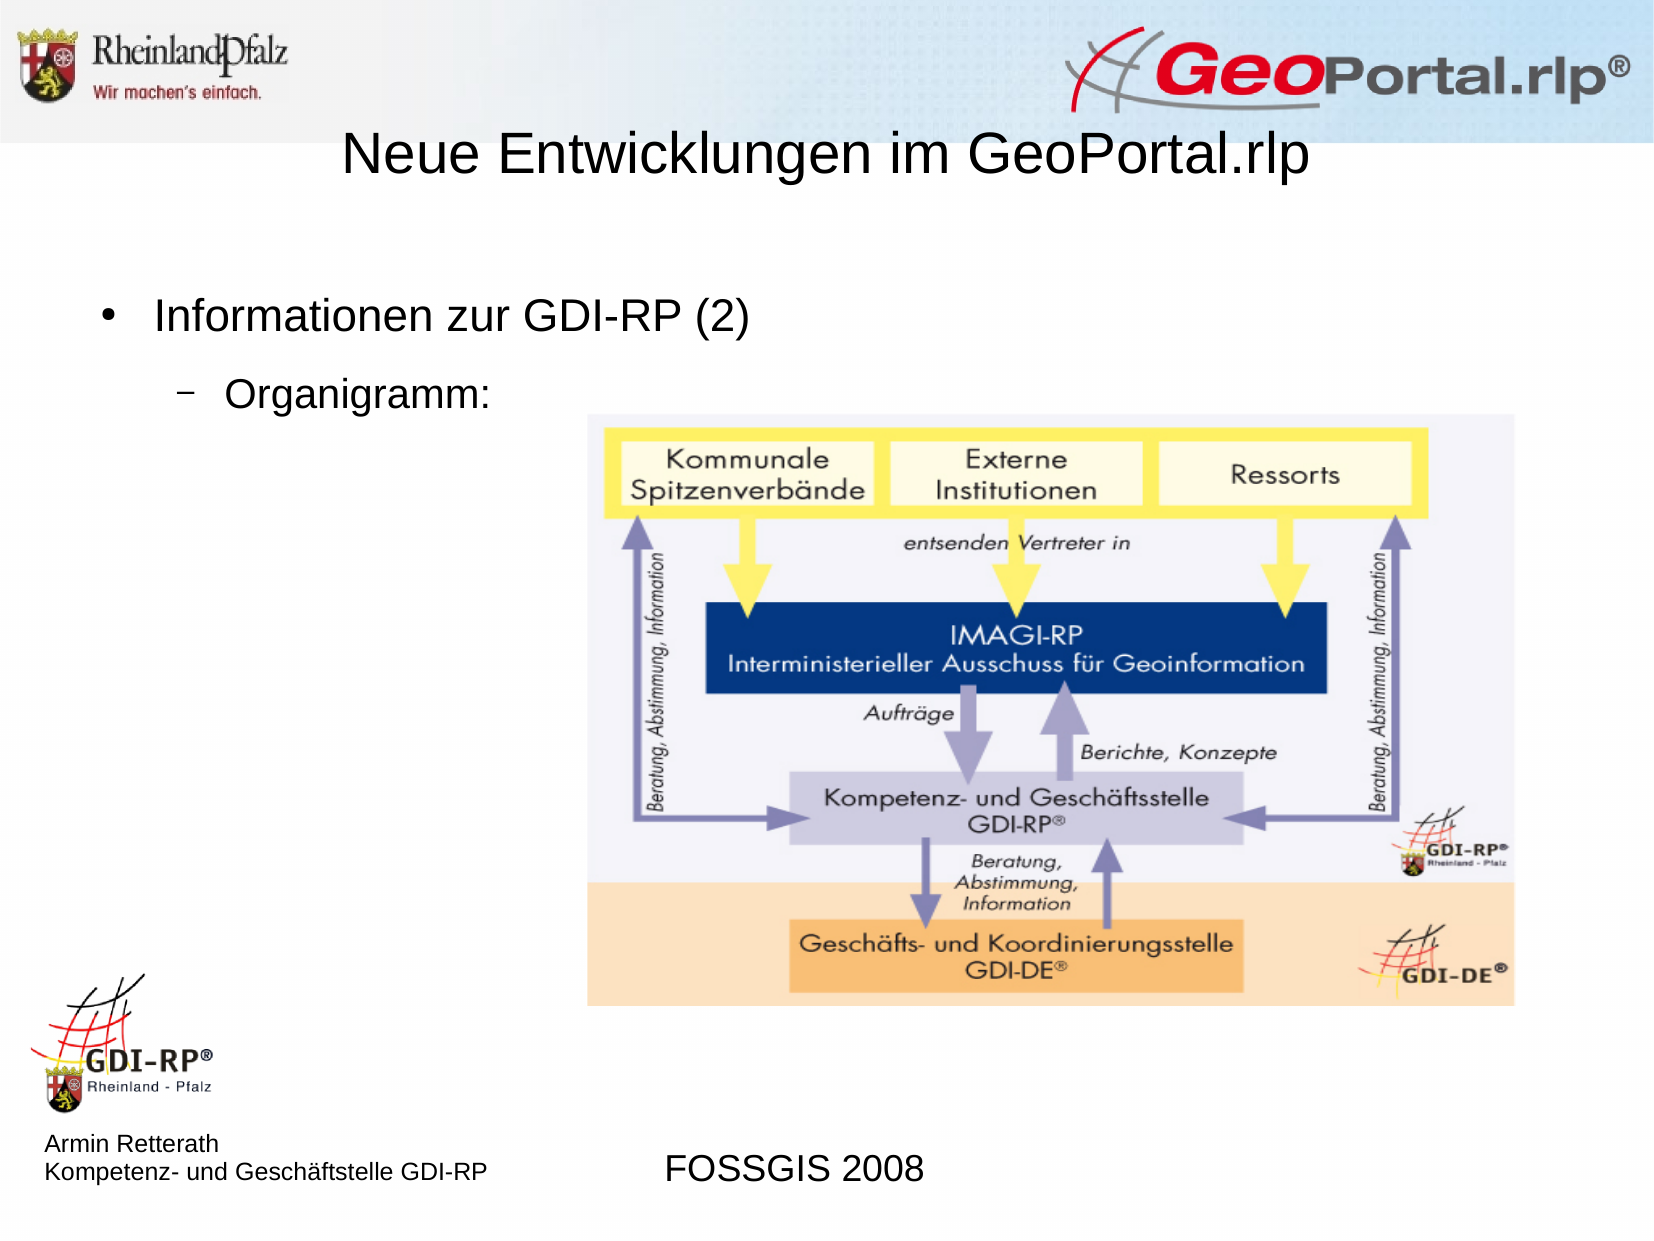

# Neue Entwicklungen im GeoPortal.rlp
Informationen zur GDI-RP (2)
Organigramm: